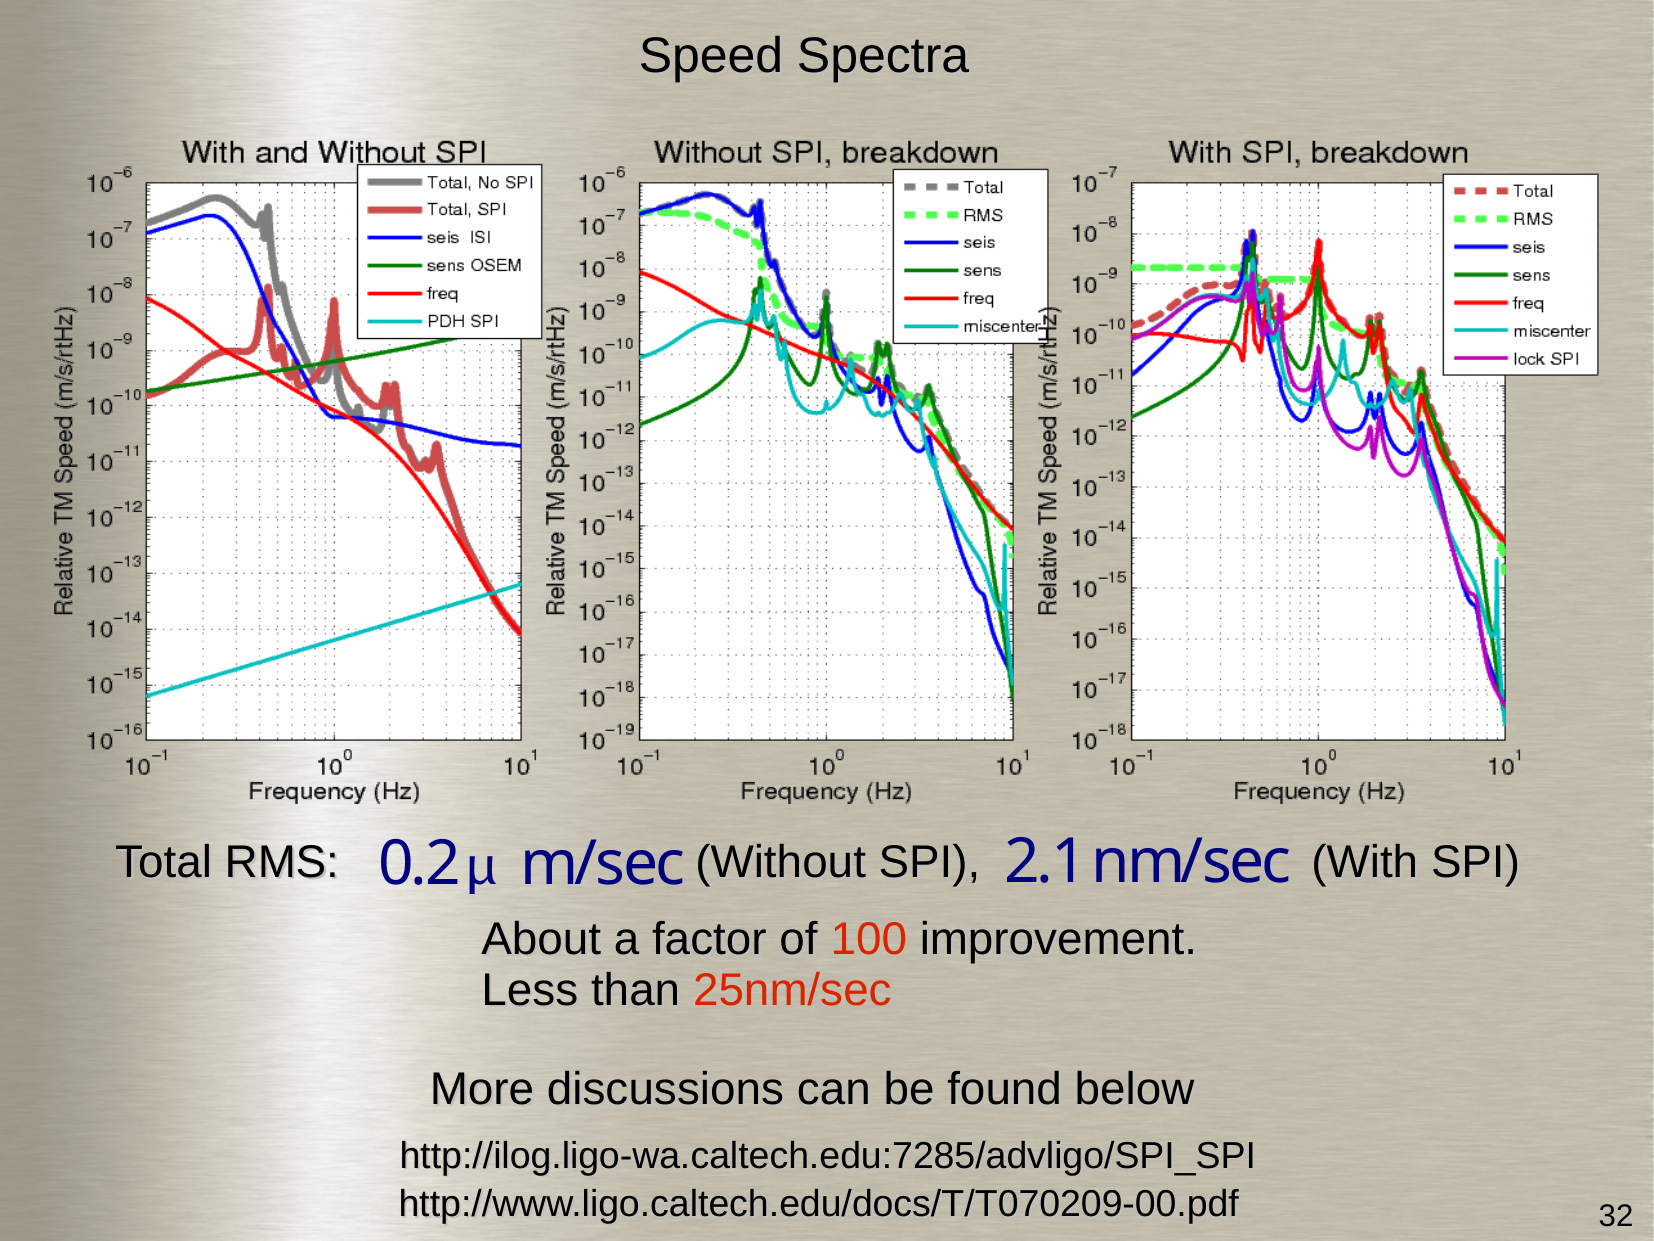

Speed Spectra
Total RMS: (Without SPI), (With SPI)
About a factor of 100 improvement.
Less than 25nm/sec
More discussions can be found below
http://ilog.ligo-wa.caltech.edu:7285/advligo/SPI_SPI
http://www.ligo.caltech.edu/docs/T/T070209-00.pdf